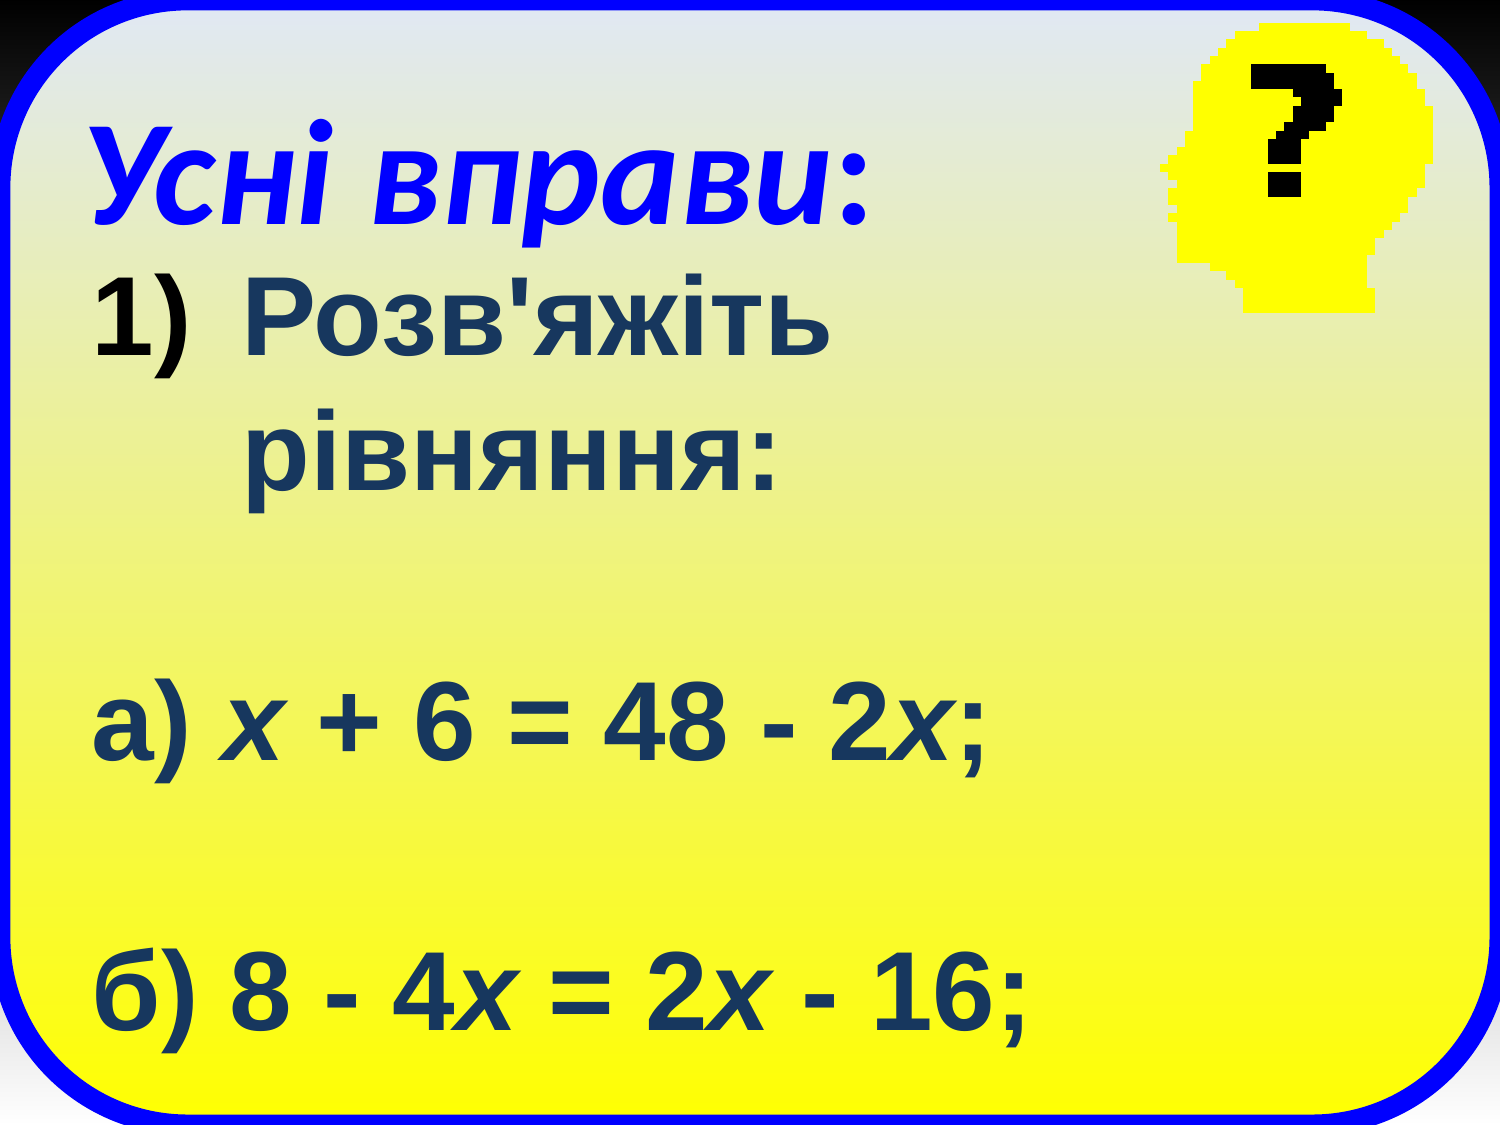

Усні вправи:
Розв'яжіть рівняння:
а) х + 6 = 48 - 2х;
б) 8 - 4х = 2х - 16;